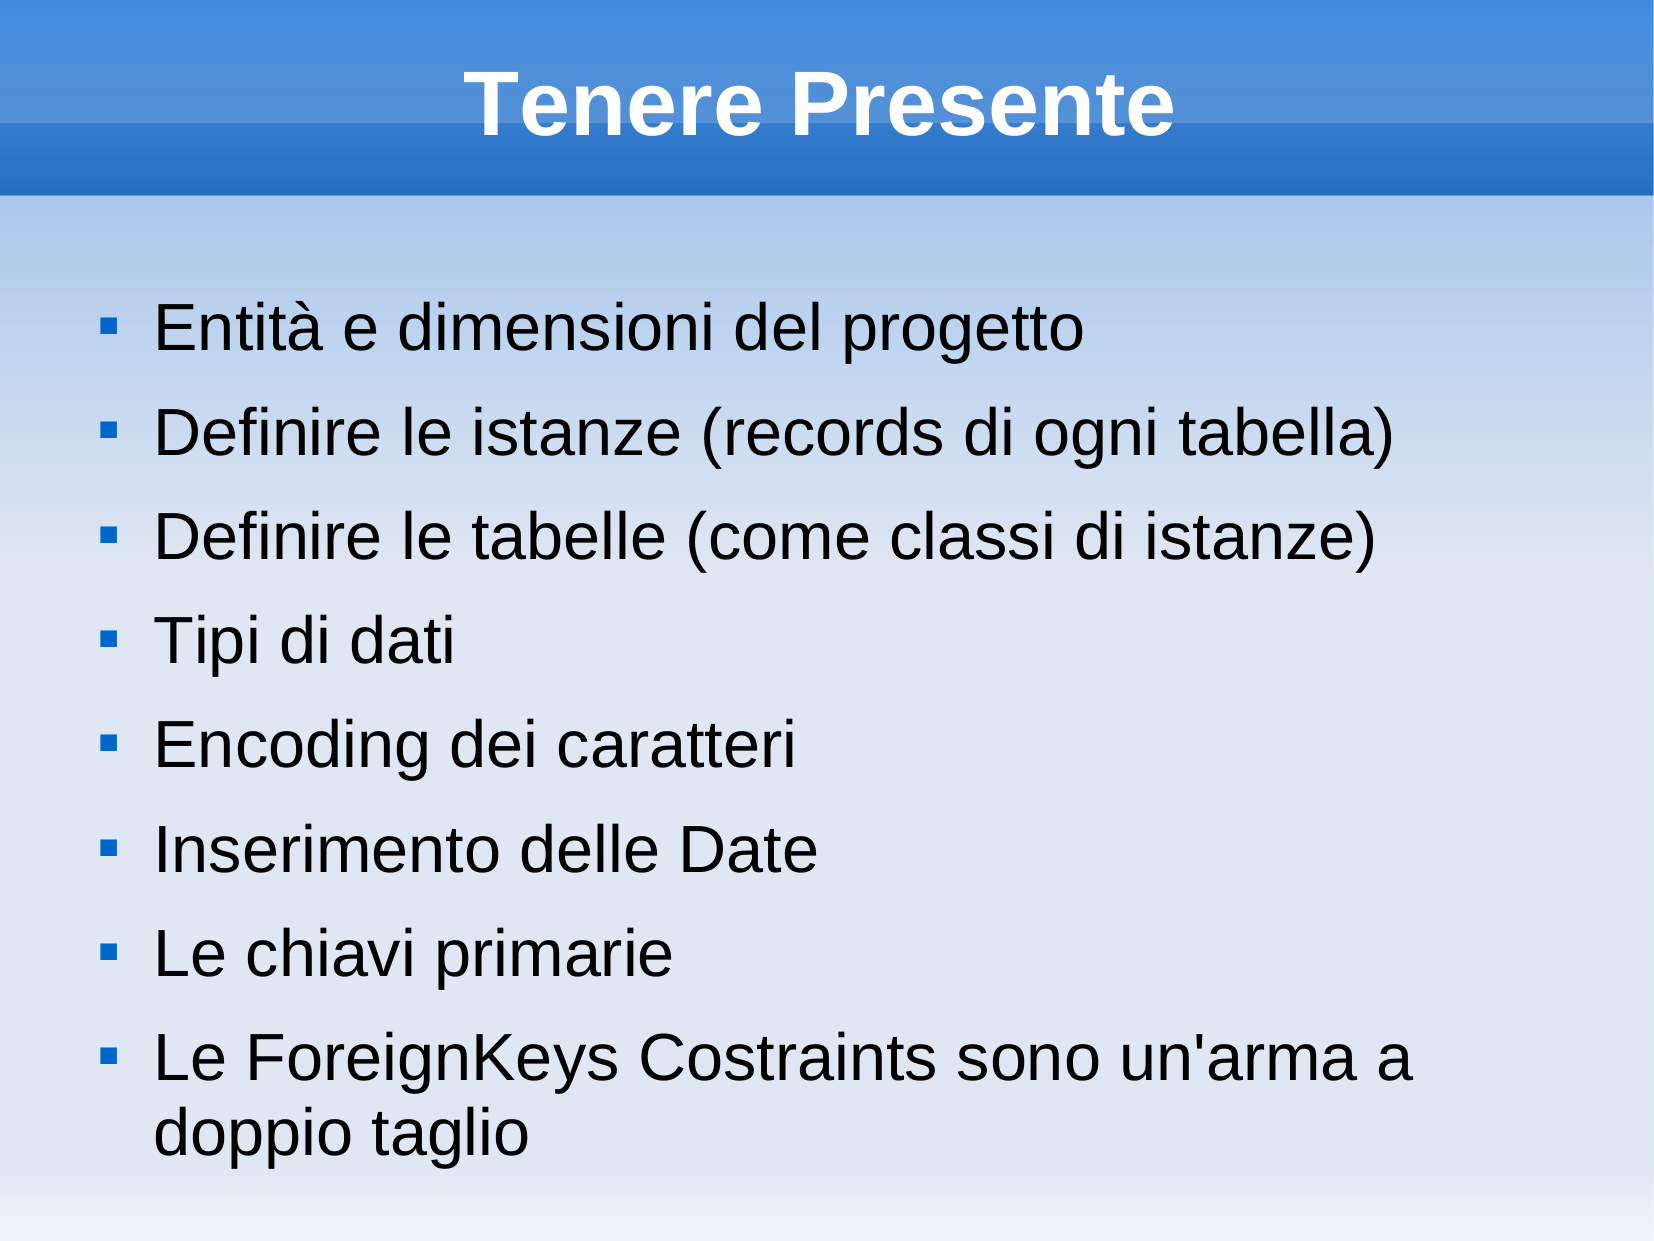

# Tenere Presente
Entità e dimensioni del progetto
Definire le istanze (records di ogni tabella)
Definire le tabelle (come classi di istanze)
Tipi di dati
Encoding dei caratteri
Inserimento delle Date
Le chiavi primarie
Le ForeignKeys Costraints sono un'arma a doppio taglio